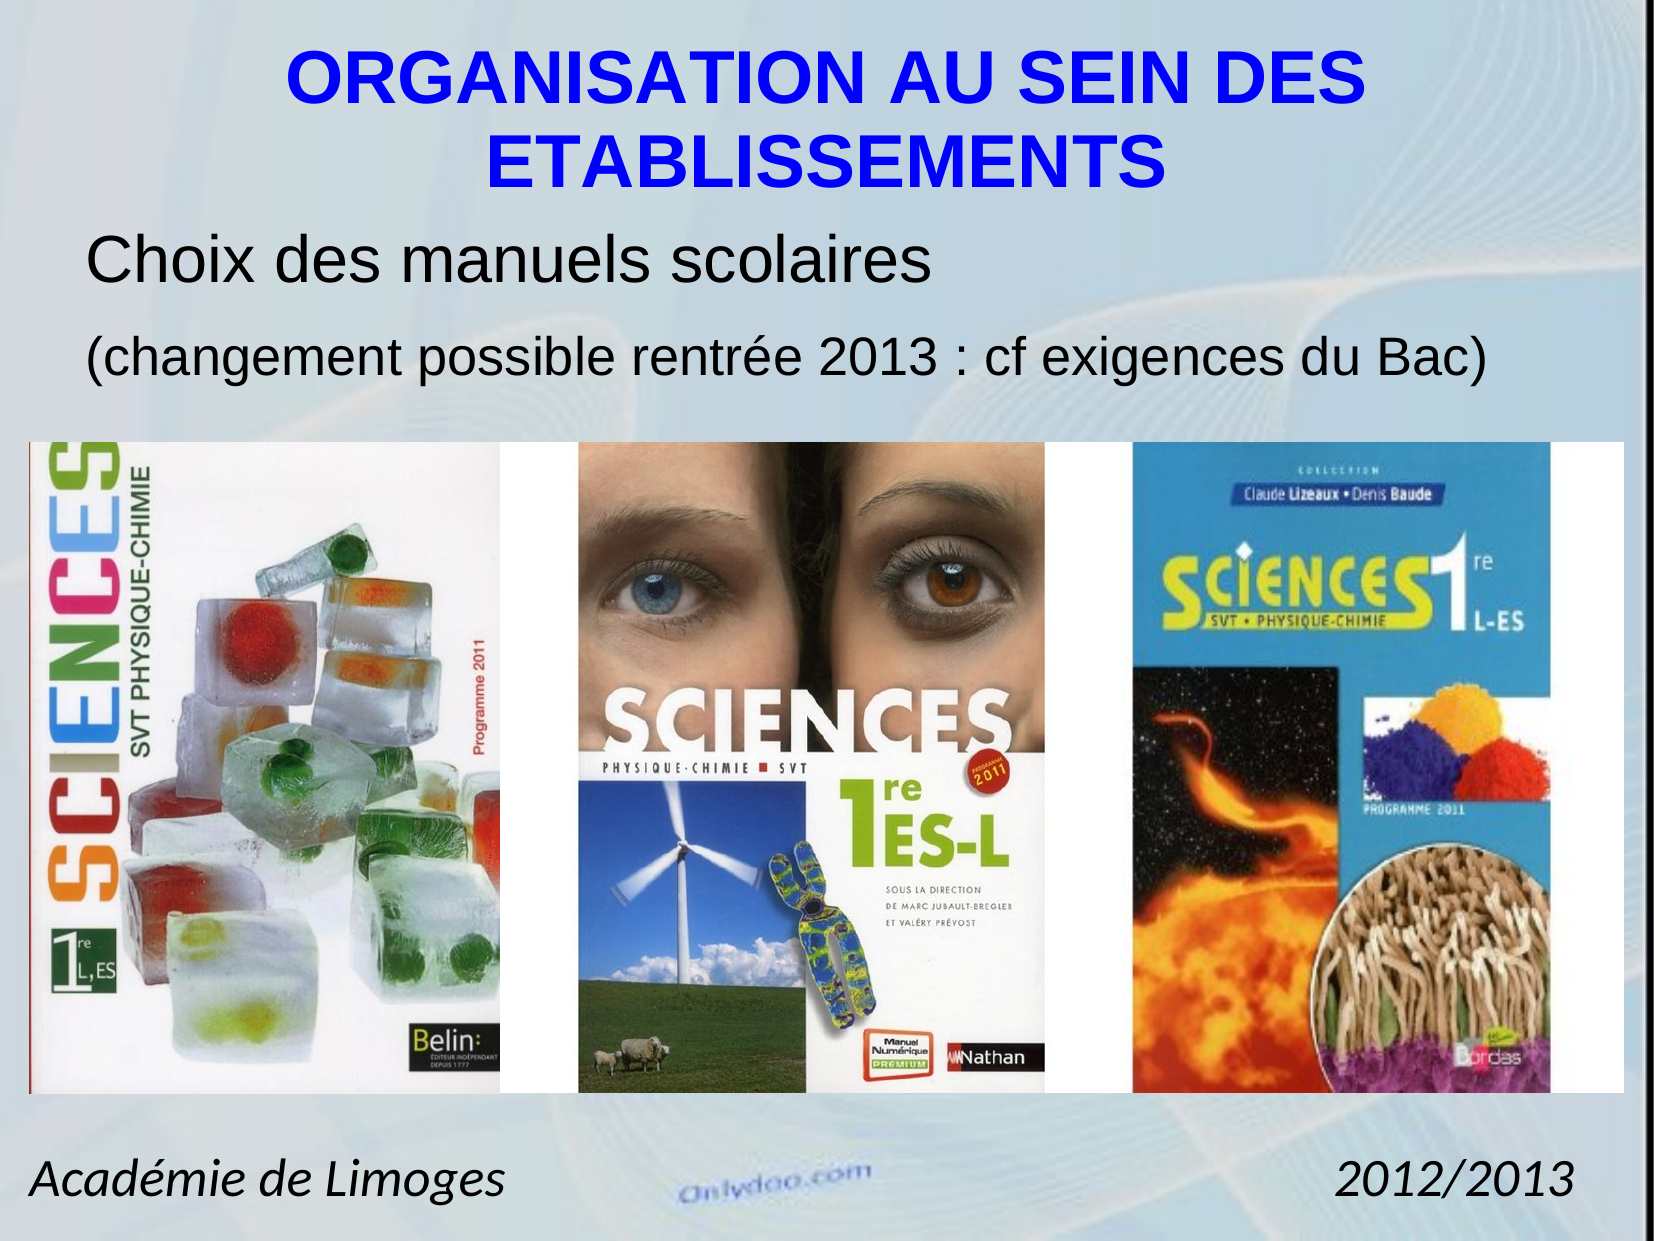

ORGANISATION AU SEIN DES ETABLISSEMENTS
Choix des manuels scolaires
(changement possible rentrée 2013 : cf exigences du Bac)
Académie de Limoges							2012/2013